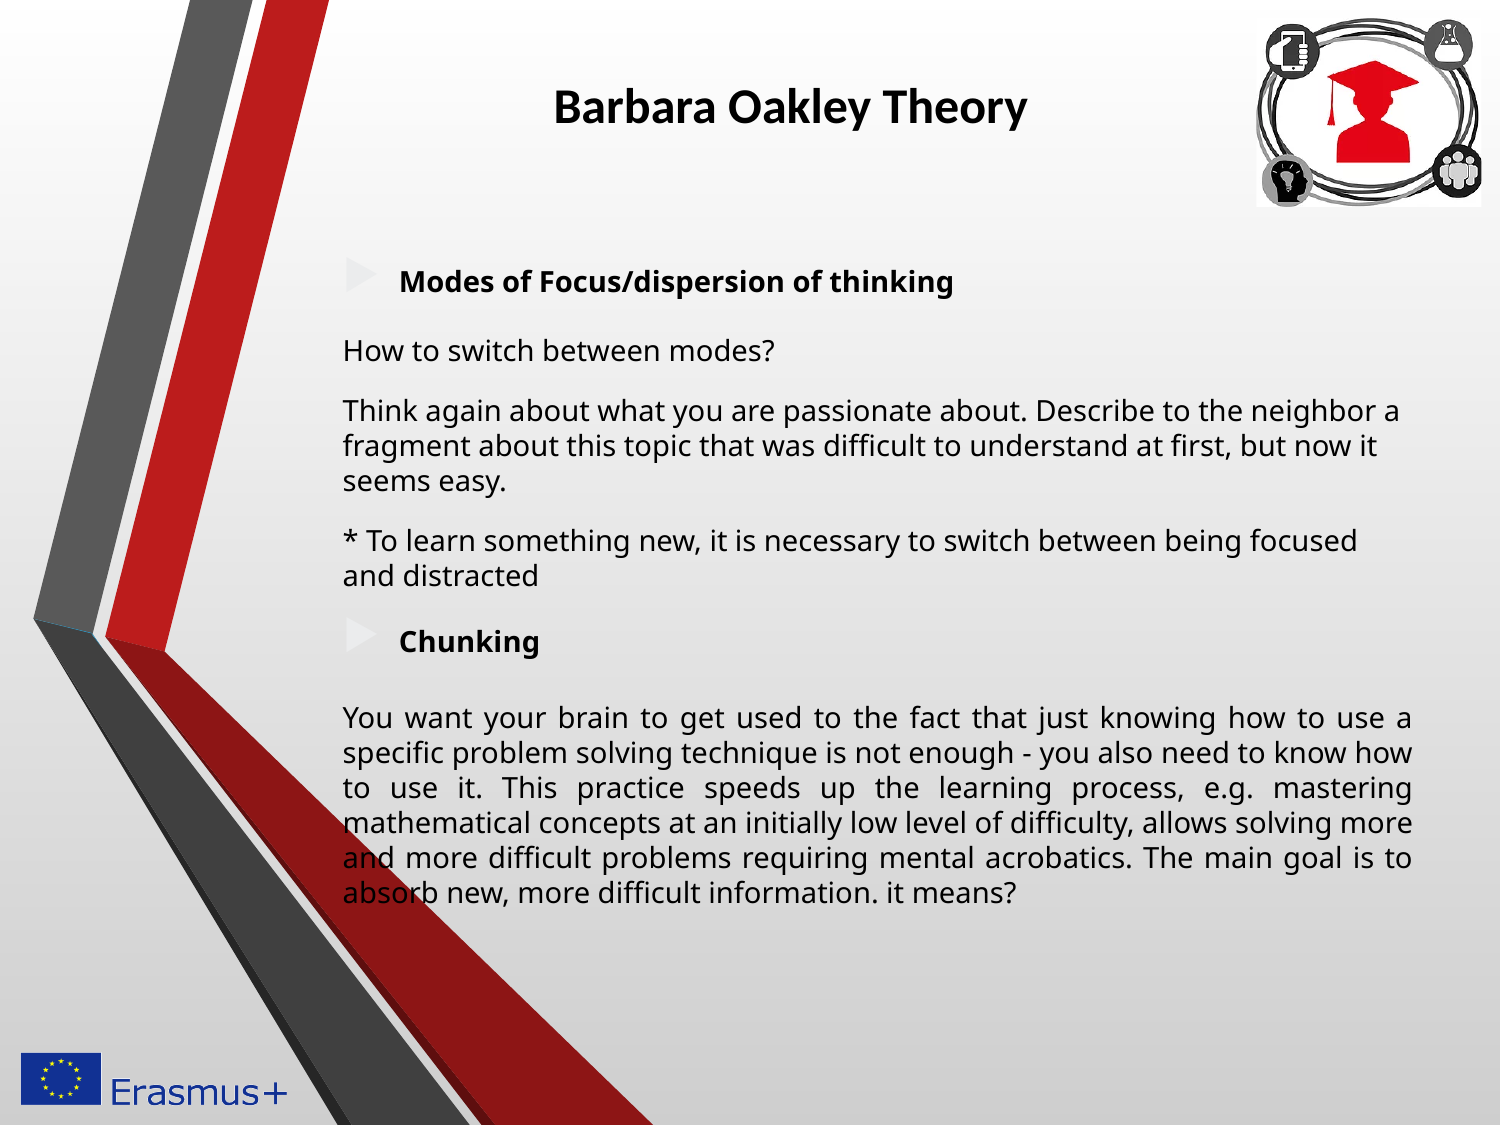

Barbara Oakley Theory
Modes of Focus/dispersion of thinking
How to switch between modes?
Think again about what you are passionate about. Describe to the neighbor a fragment about this topic that was difficult to understand at first, but now it seems easy.
* To learn something new, it is necessary to switch between being focused and distracted
Chunking
You want your brain to get used to the fact that just knowing how to use a specific problem solving technique is not enough - you also need to know how to use it. This practice speeds up the learning process, e.g. mastering mathematical concepts at an initially low level of difficulty, allows solving more and more difficult problems requiring mental acrobatics. The main goal is to absorb new, more difficult information. it means?